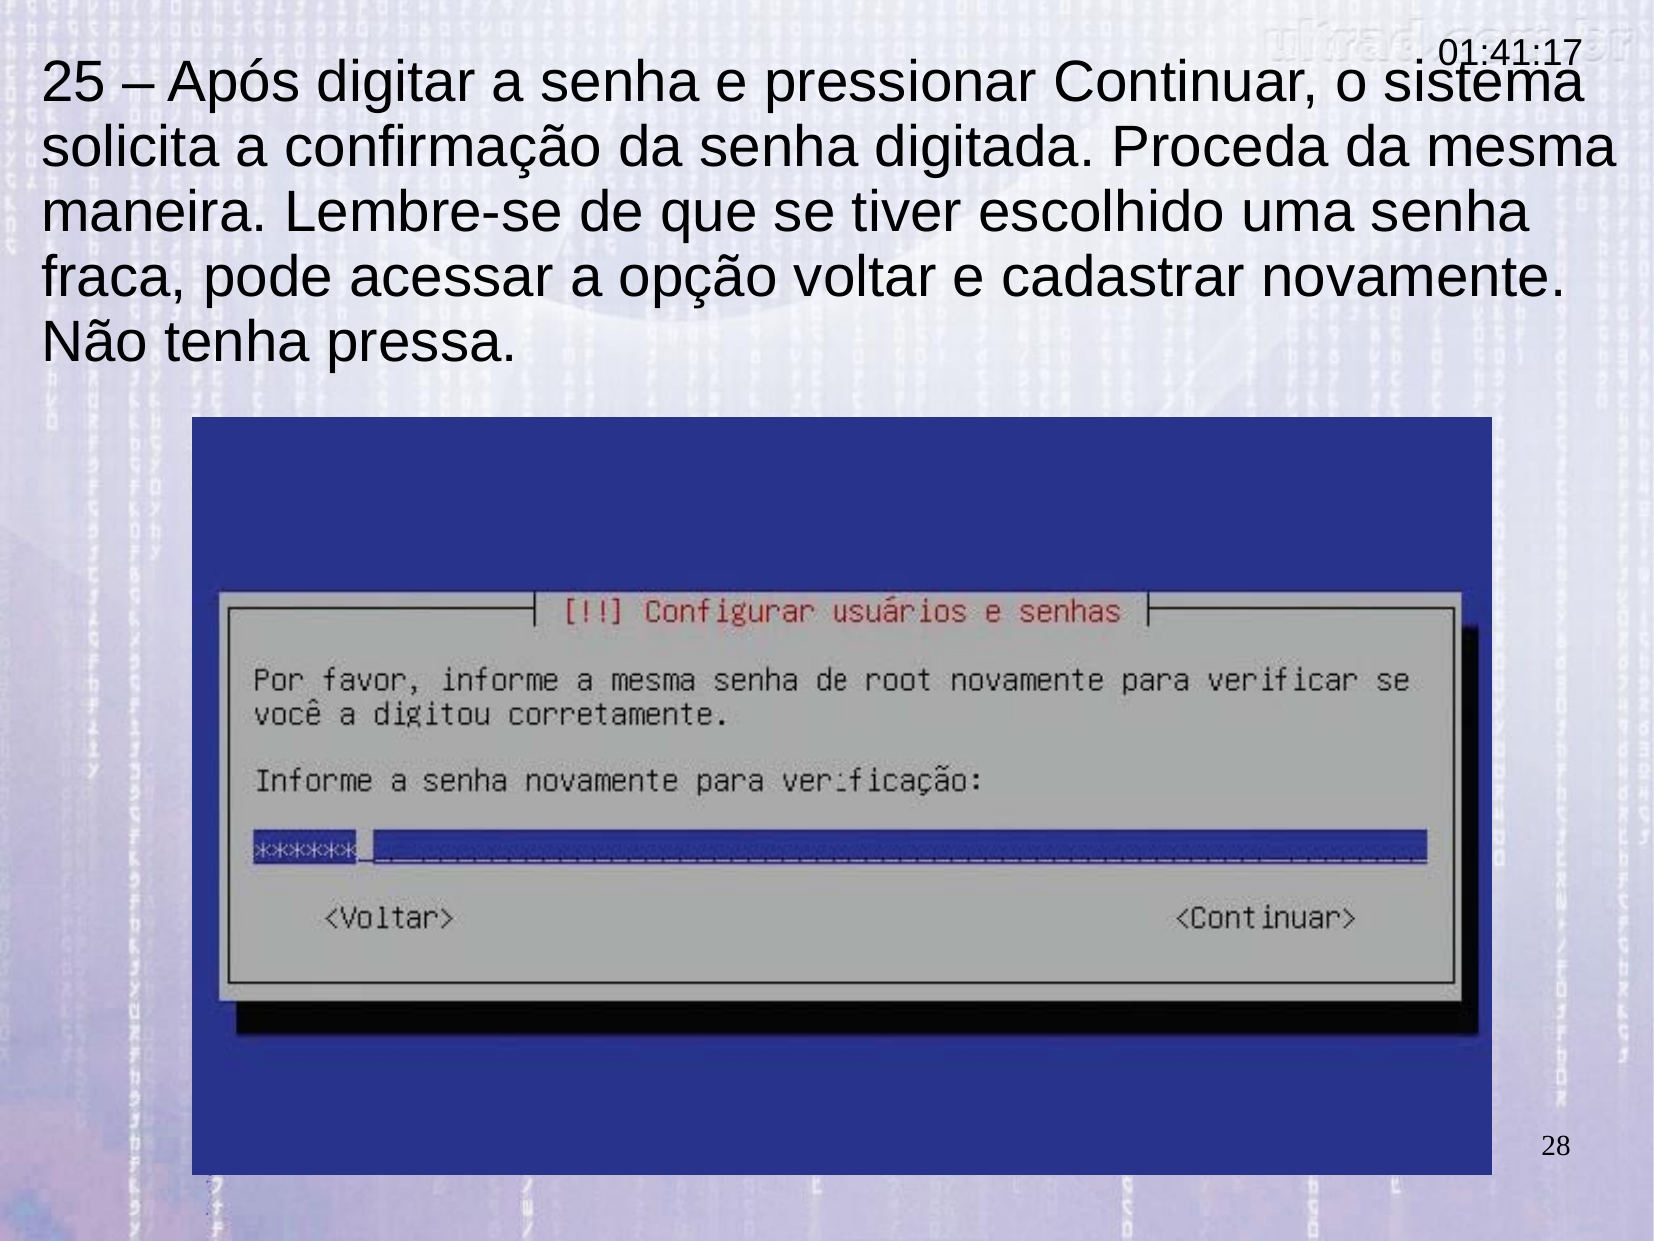

02:59:56
25 – Após digitar a senha e pressionar Continuar, o sistema solicita a confirmação da senha digitada. Proceda da mesma maneira. Lembre-se de que se tiver escolhido uma senha fraca, pode acessar a opção voltar e cadastrar novamente. Não tenha pressa.
28